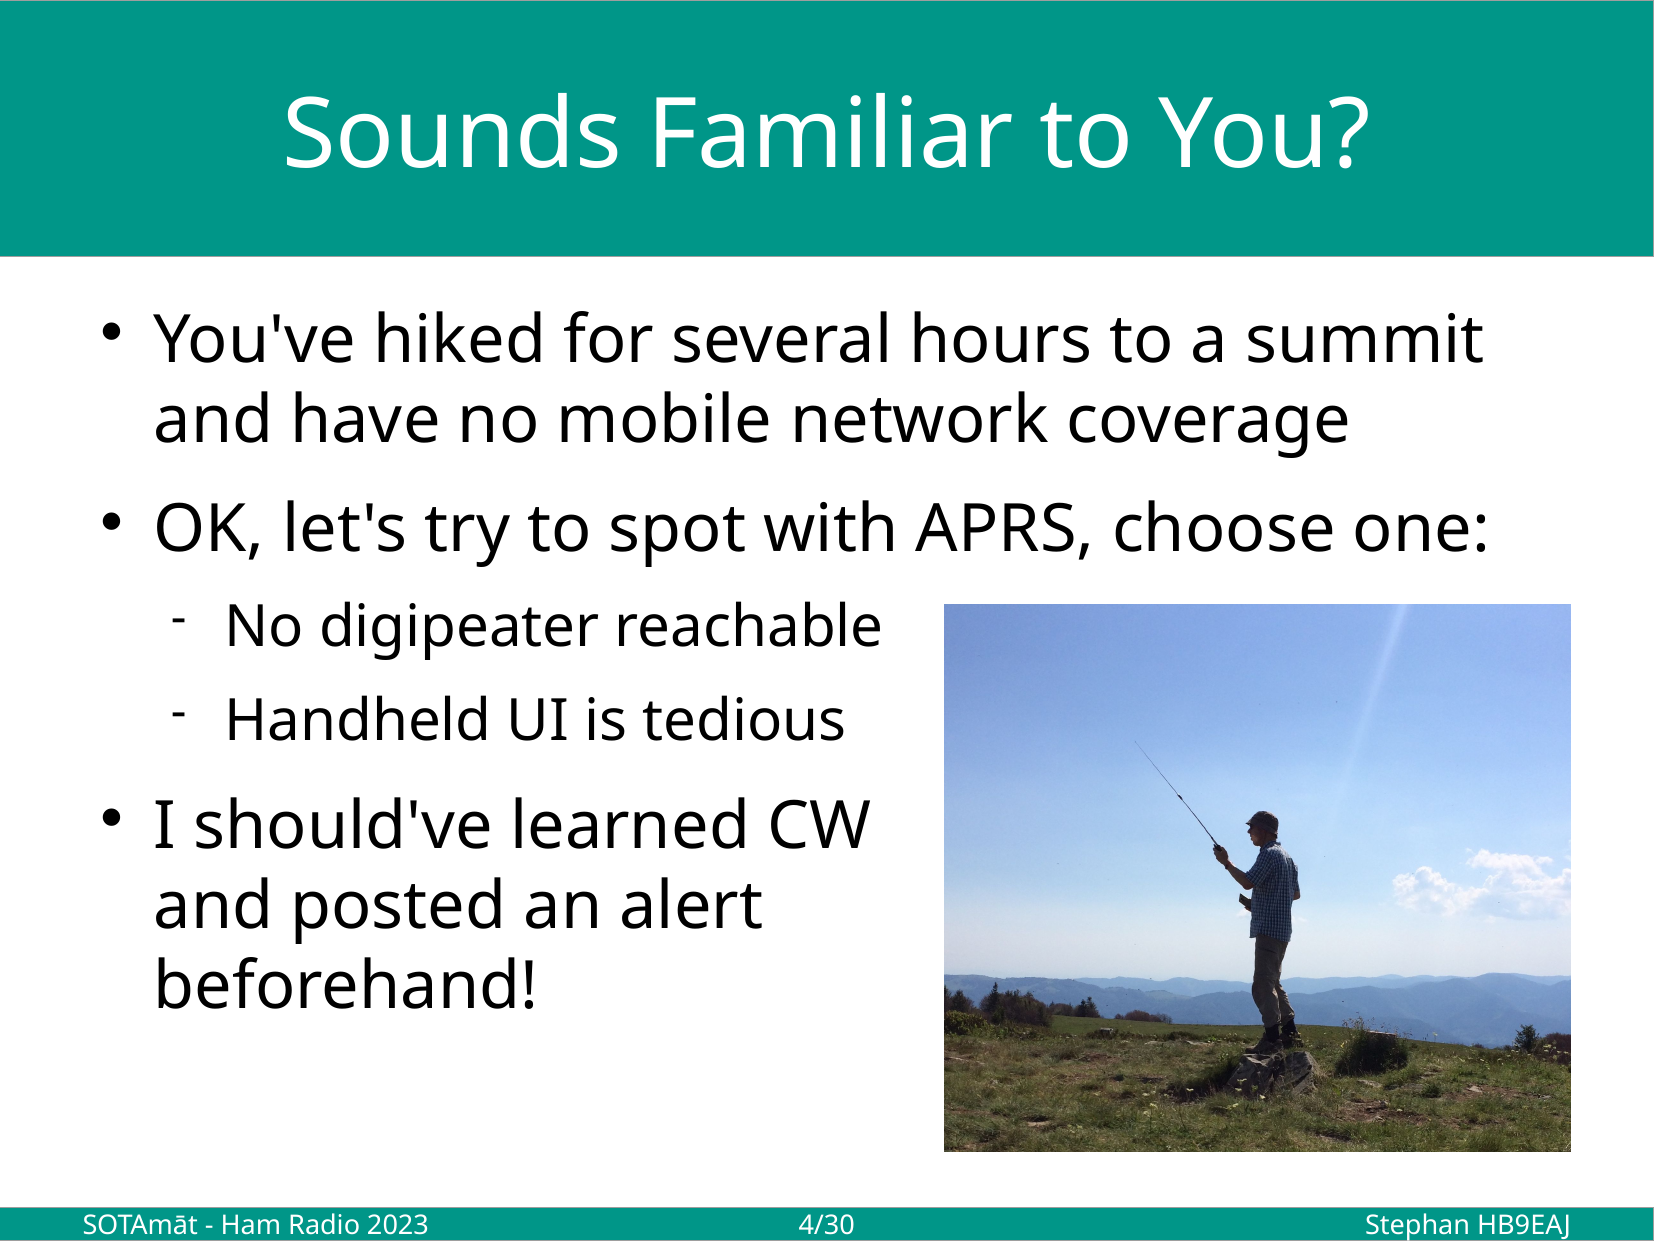

# Sounds Familiar to You?
You've hiked for several hours to a summit and have no mobile network coverage
OK, let's try to spot with APRS, choose one:
No digipeater reachable
Handheld UI is tedious
I should've learned CW
and posted an alert
beforehand!
Portable 7-Band EFHW-Antenne